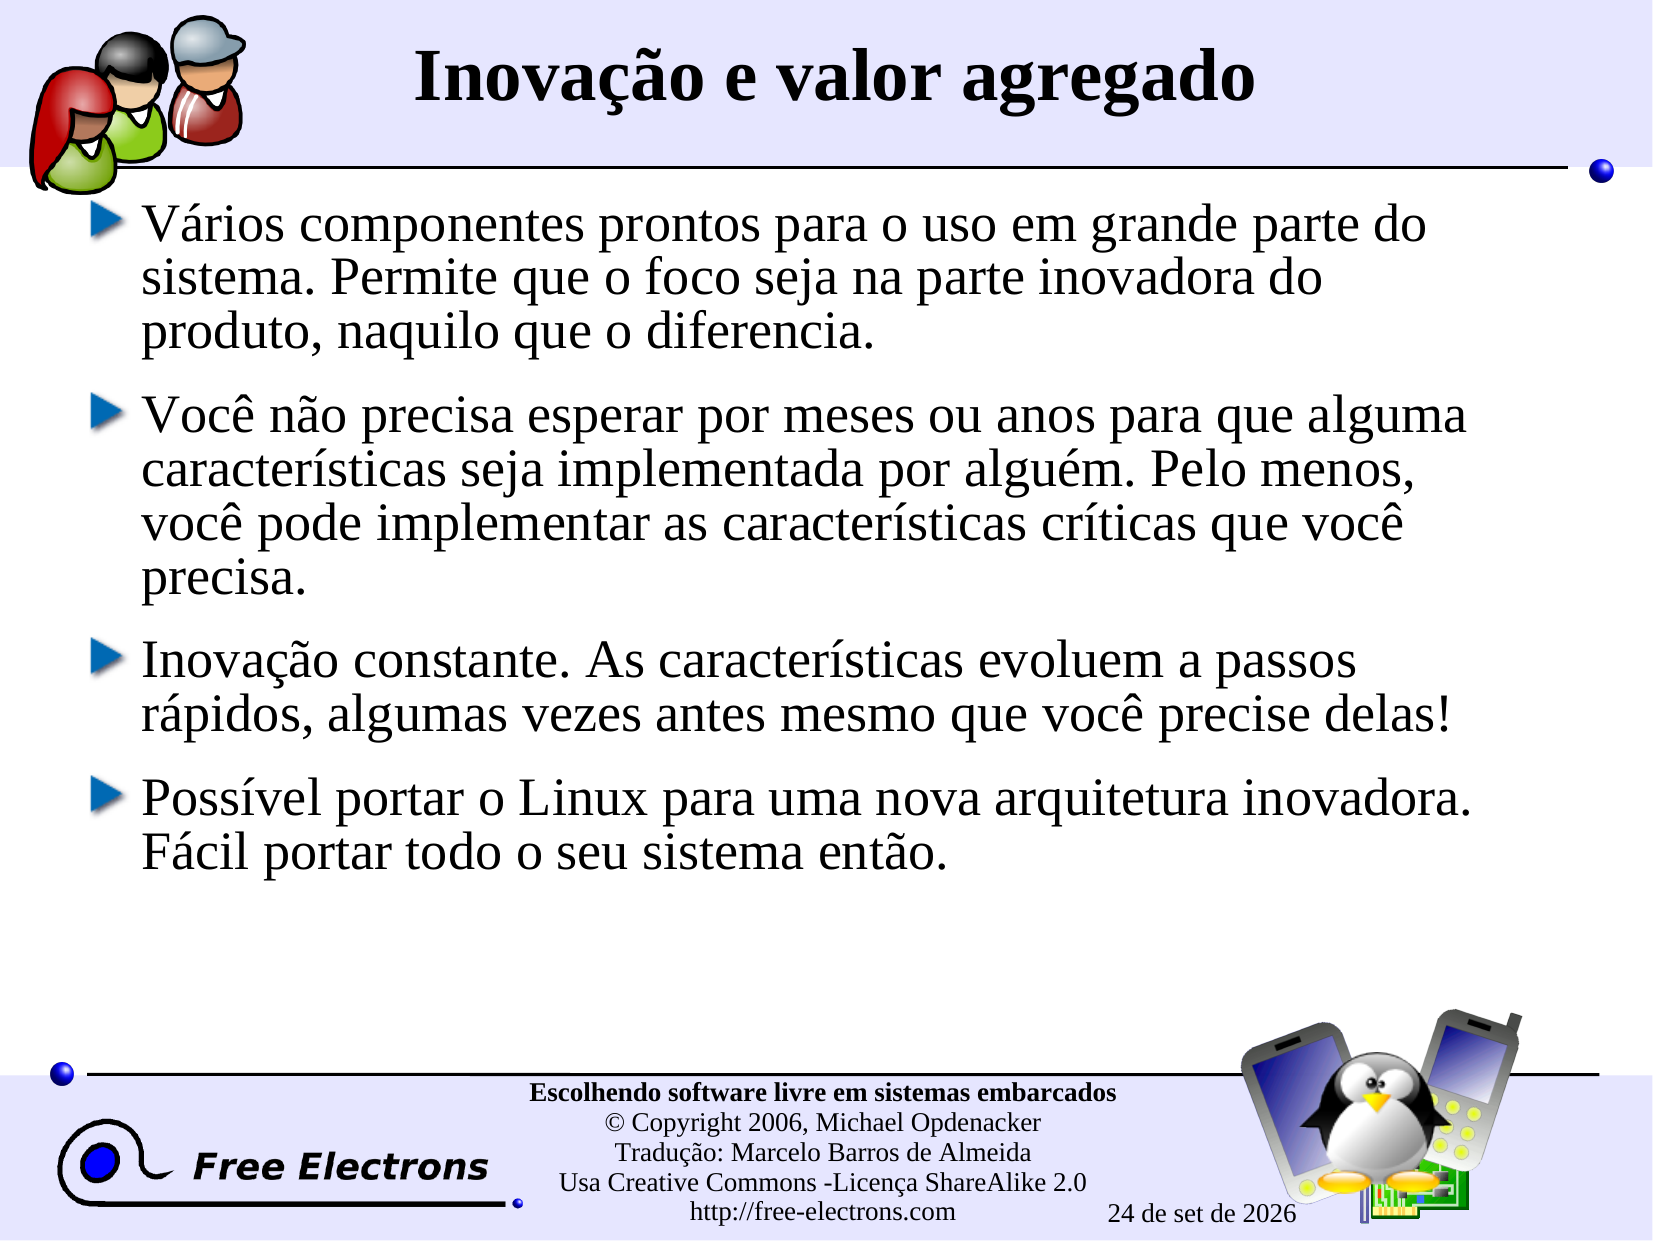

# Inovação e valor agregado
Vários componentes prontos para o uso em grande parte do sistema. Permite que o foco seja na parte inovadora do produto, naquilo que o diferencia.
Você não precisa esperar por meses ou anos para que alguma características seja implementada por alguém. Pelo menos, você pode implementar as características críticas que você precisa.
Inovação constante. As características evoluem a passos rápidos, algumas vezes antes mesmo que você precise delas!
Possível portar o Linux para uma nova arquitetura inovadora.
Fácil portar todo o seu sistema então.